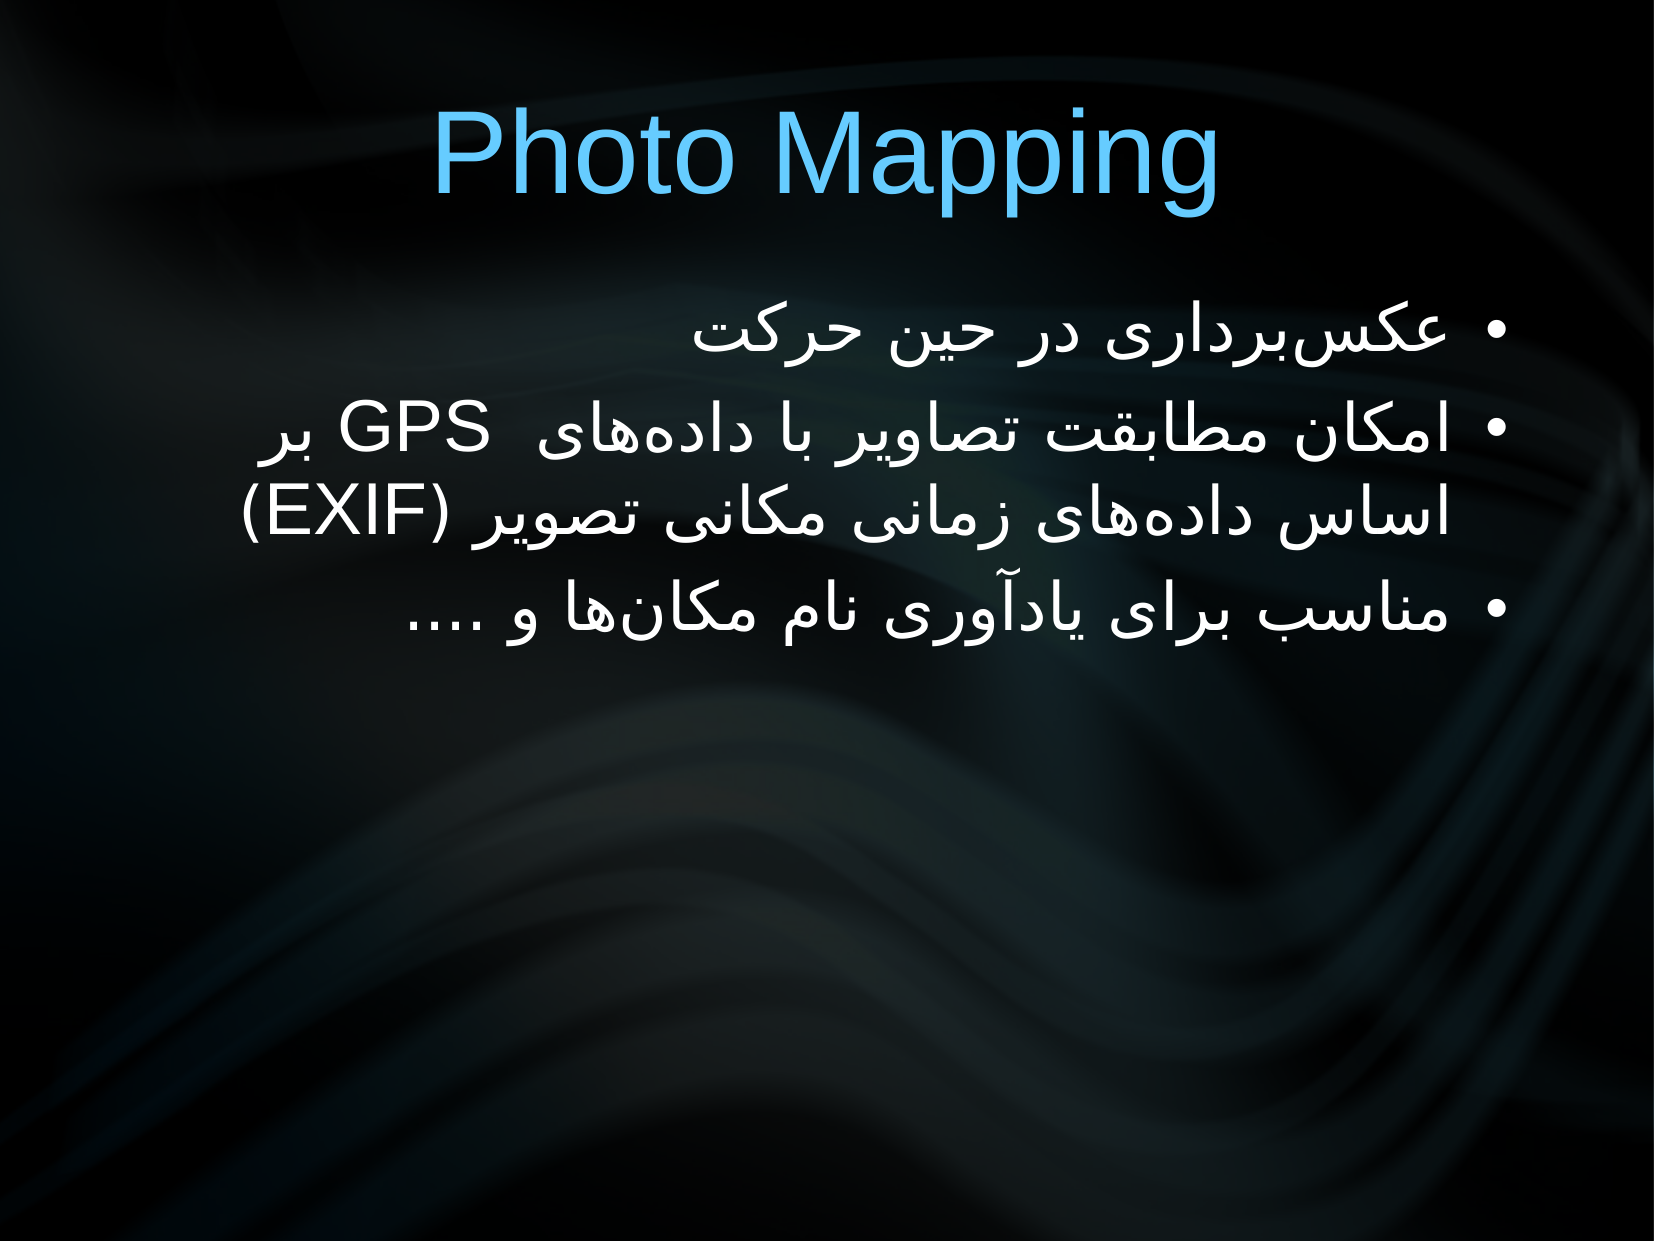

# Photo Mapping
عکس‌برداری در حین حرکت
امکان مطابقت تصاویر با داده‌های GPS بر اساس داده‌های زمانی مکانی تصویر (EXIF)
مناسب برای یادآوری نام مکان‌ها و ....